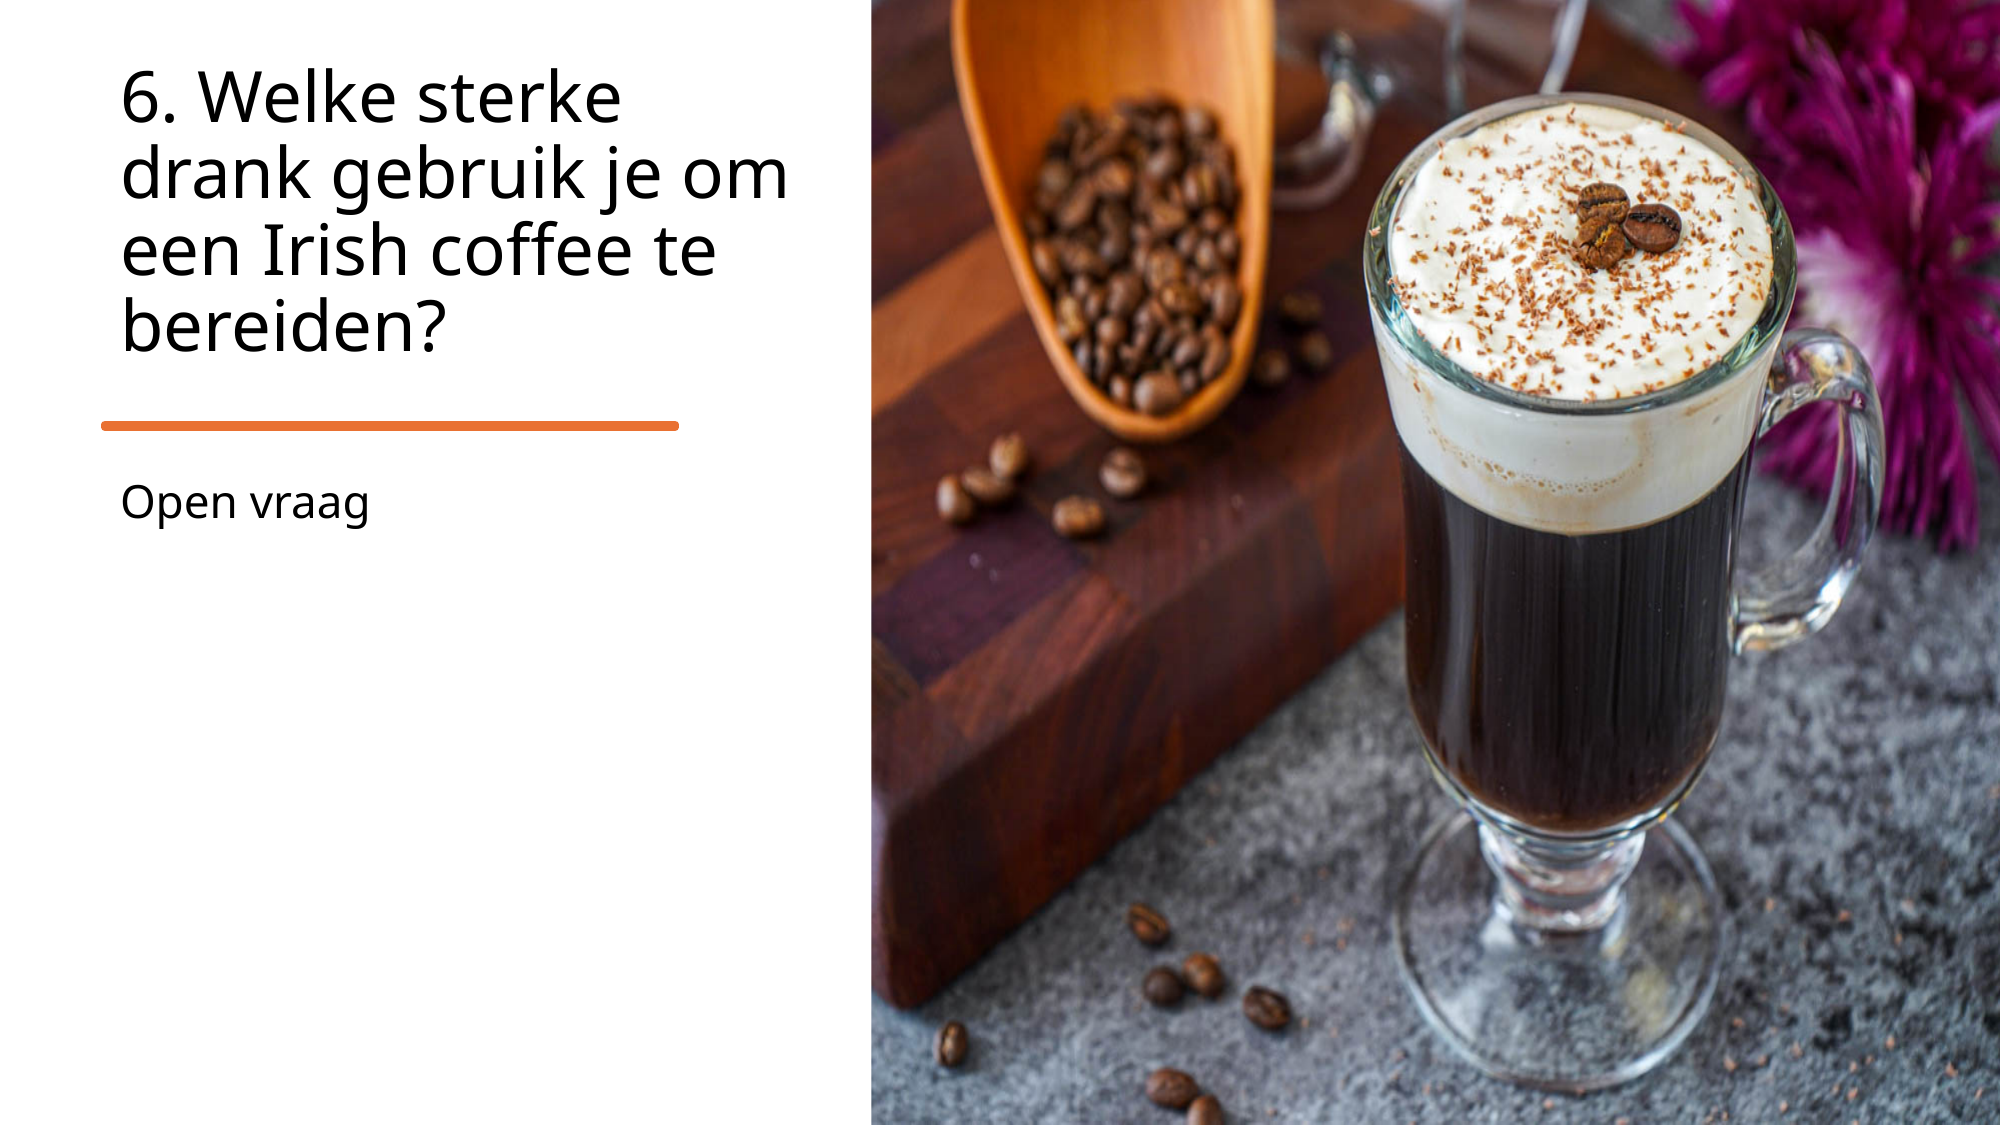

# 6. Welke sterke drank gebruik je om een Irish coffee te bereiden?
Open vraag